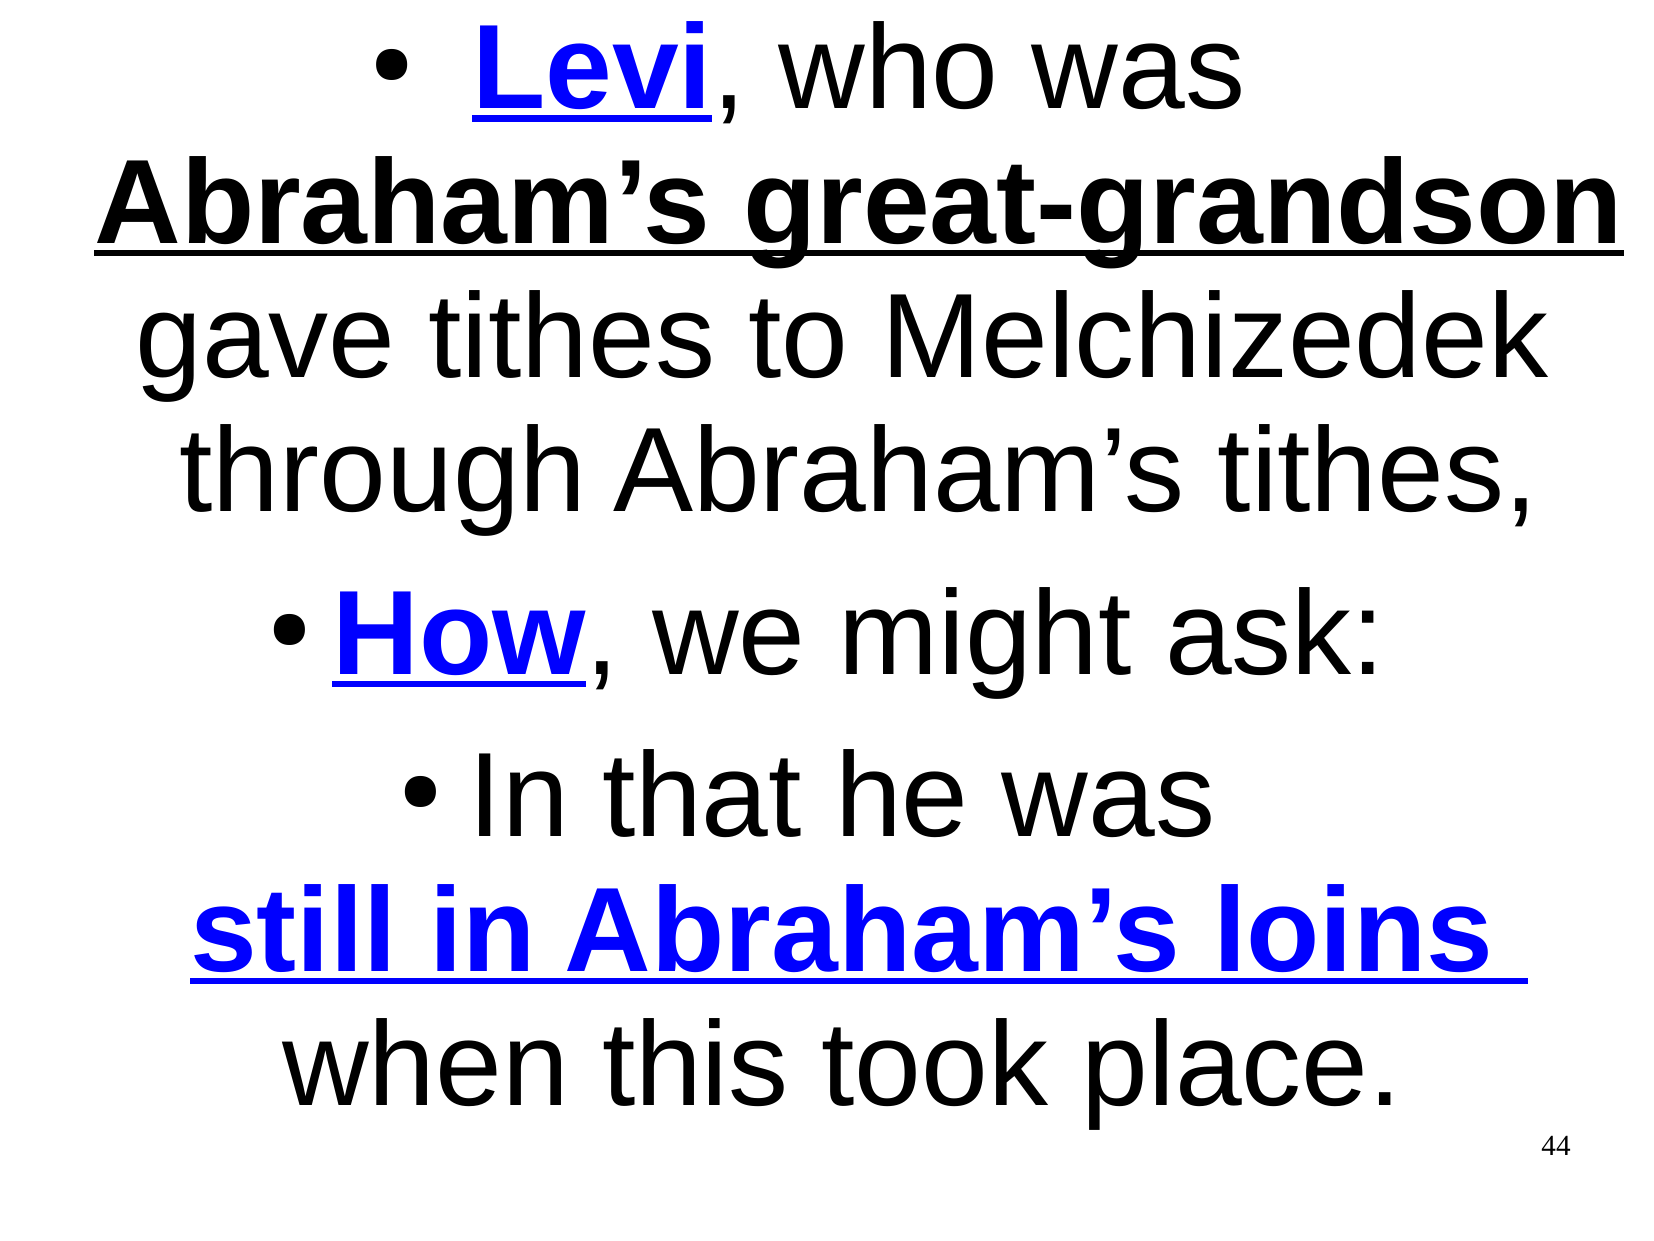

# Levi, who was Abraham’s great-grandson gave tithes to Melchizedek through Abraham’s tithes,
How, we might ask:
In that he was
still in Abraham’s loins
when this took place.
44